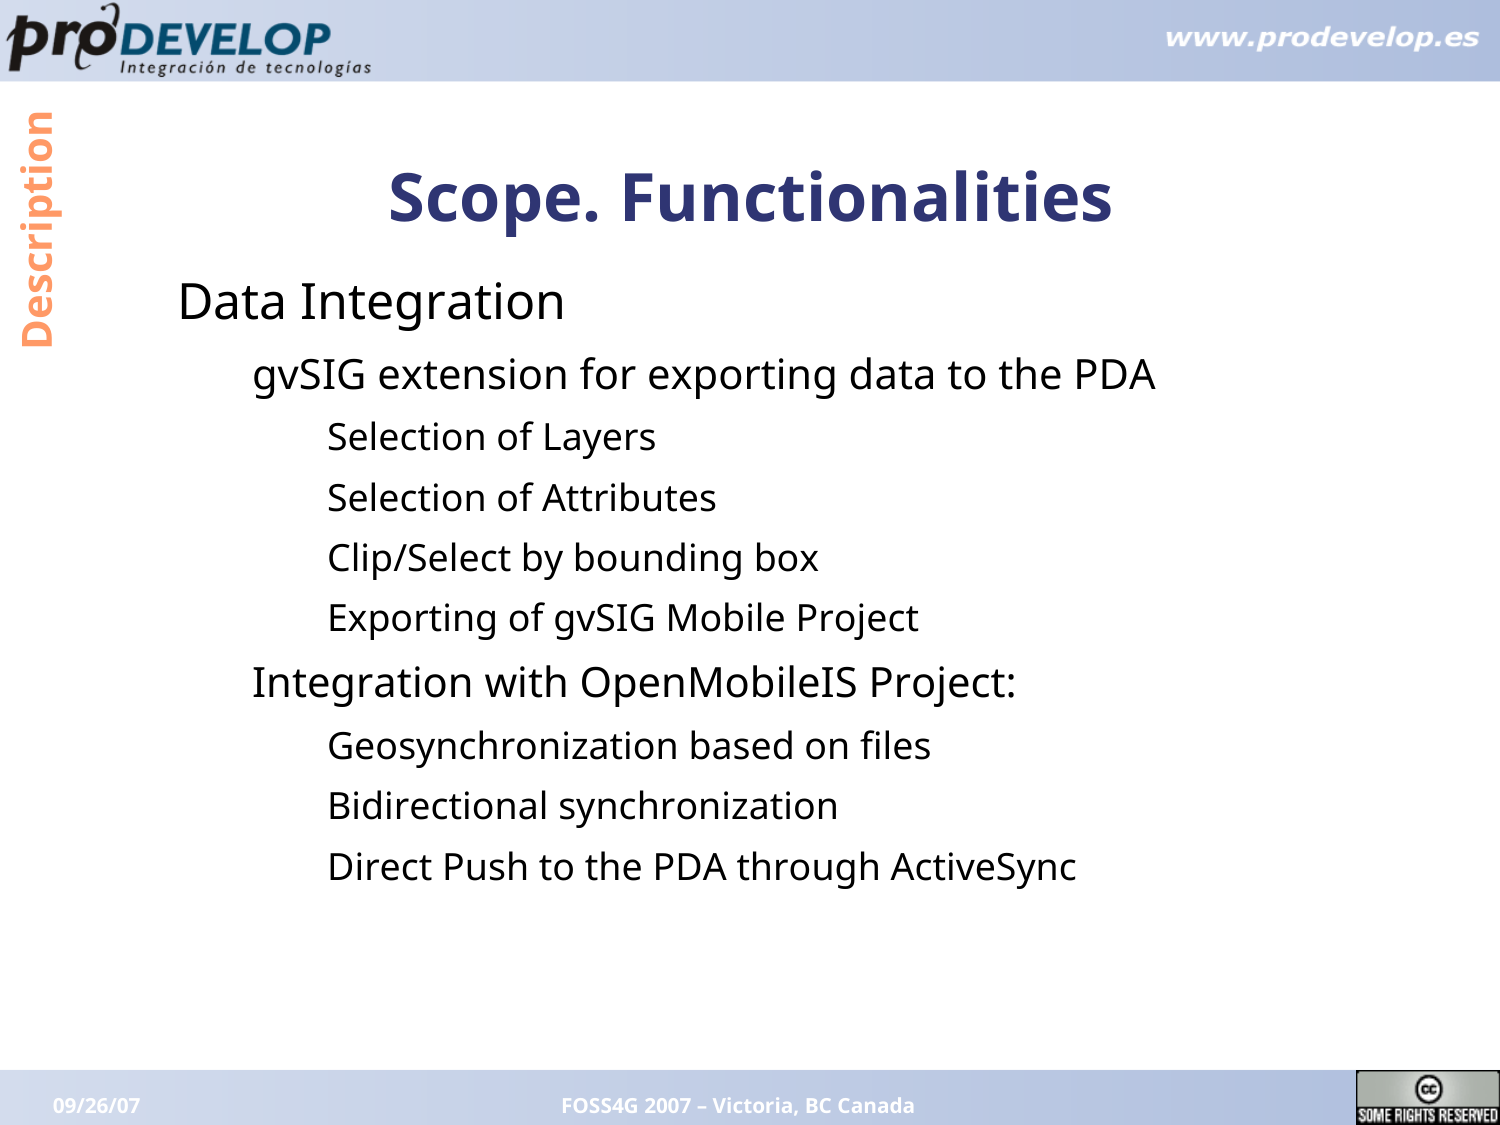

# Scope. Functionalities
Description
Data Integration
gvSIG extension for exporting data to the PDA
Selection of Layers
Selection of Attributes
Clip/Select by bounding box
Exporting of gvSIG Mobile Project
Integration with OpenMobileIS Project:
Geosynchronization based on files
Bidirectional synchronization
Direct Push to the PDA through ActiveSync
25/10/2006
13
Plan Difusión Interna gvSIG v. 2.0